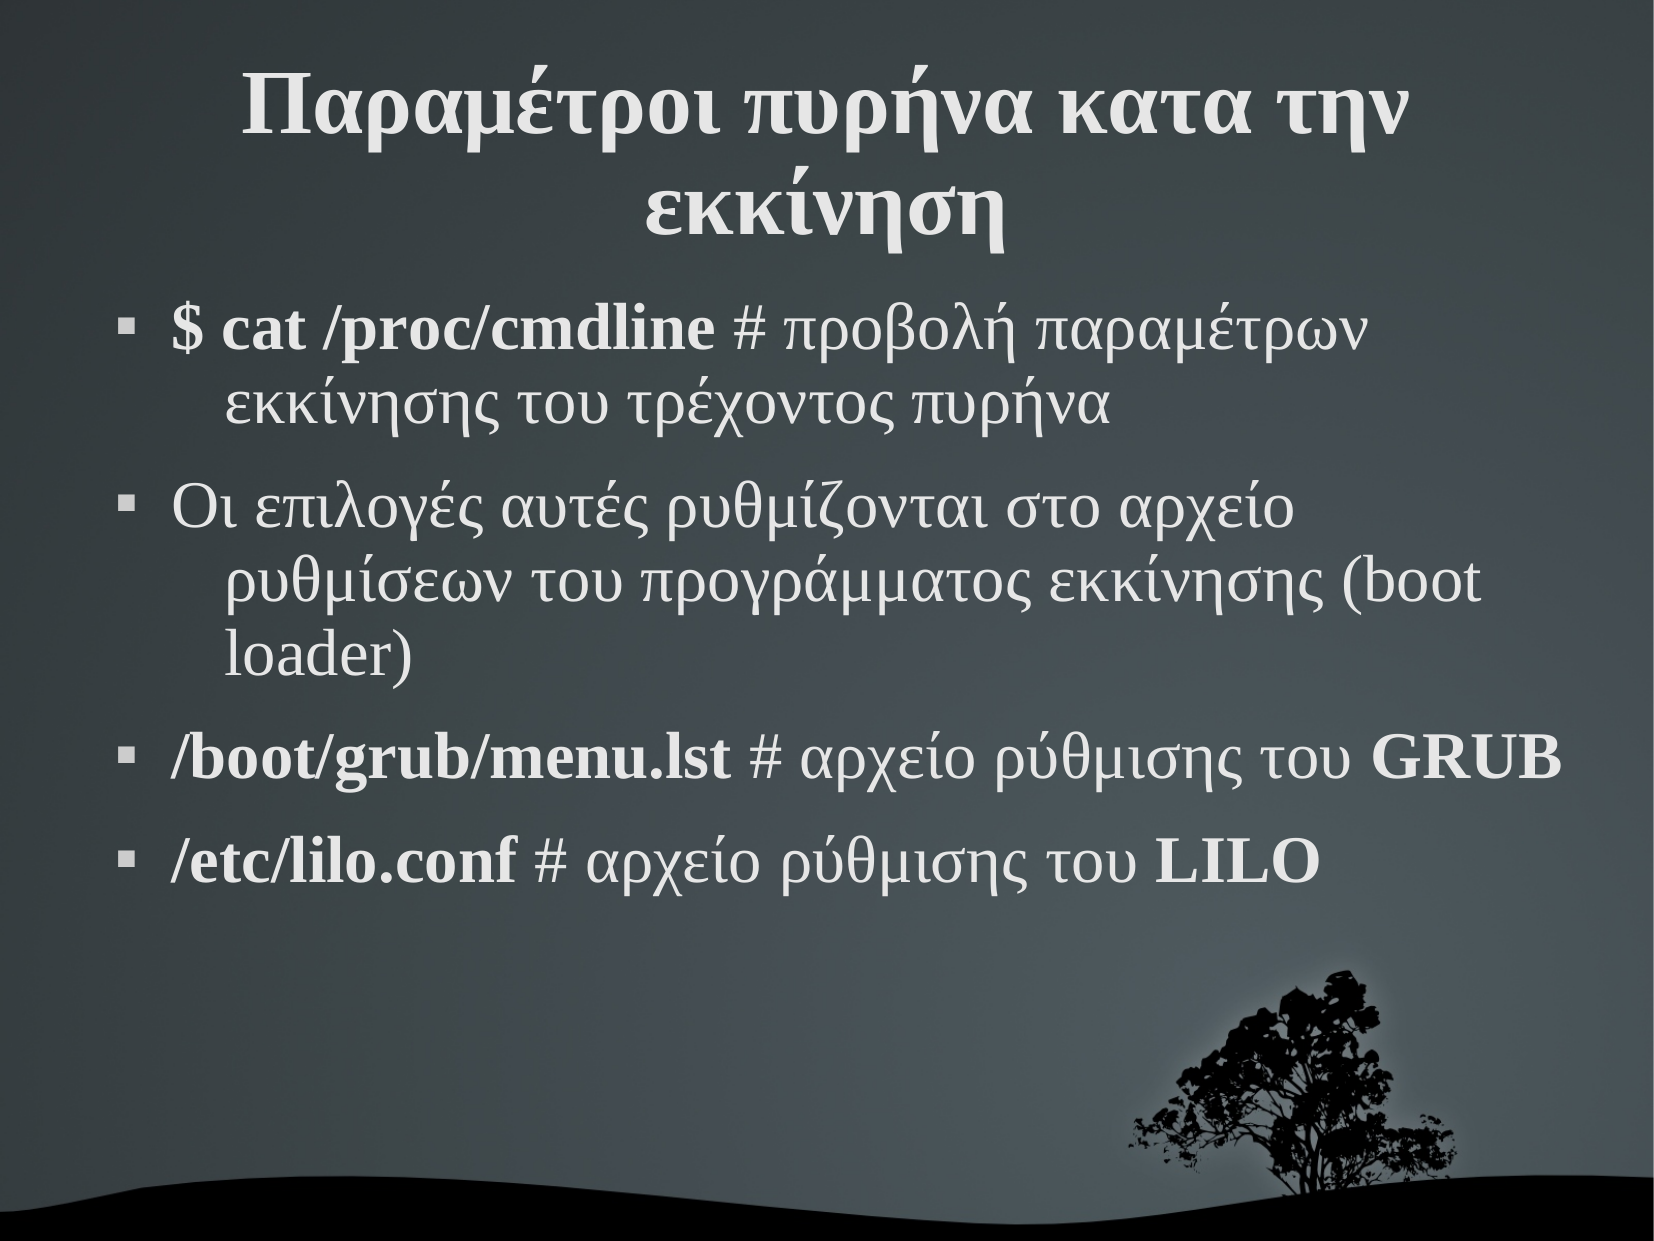

# Παραμέτροι πυρήνα κατα την εκκίνηση
$ cat /proc/cmdline # προβολή παραμέτρων εκκίνησης του τρέχοντος πυρήνα
Οι επιλογές αυτές ρυθμίζονται στο αρχείο ρυθμίσεων του προγράμματος εκκίνησης (boot loader)
/boot/grub/menu.lst # αρχείο ρύθμισης του GRUB
/etc/lilo.conf # αρχείο ρύθμισης του LILO